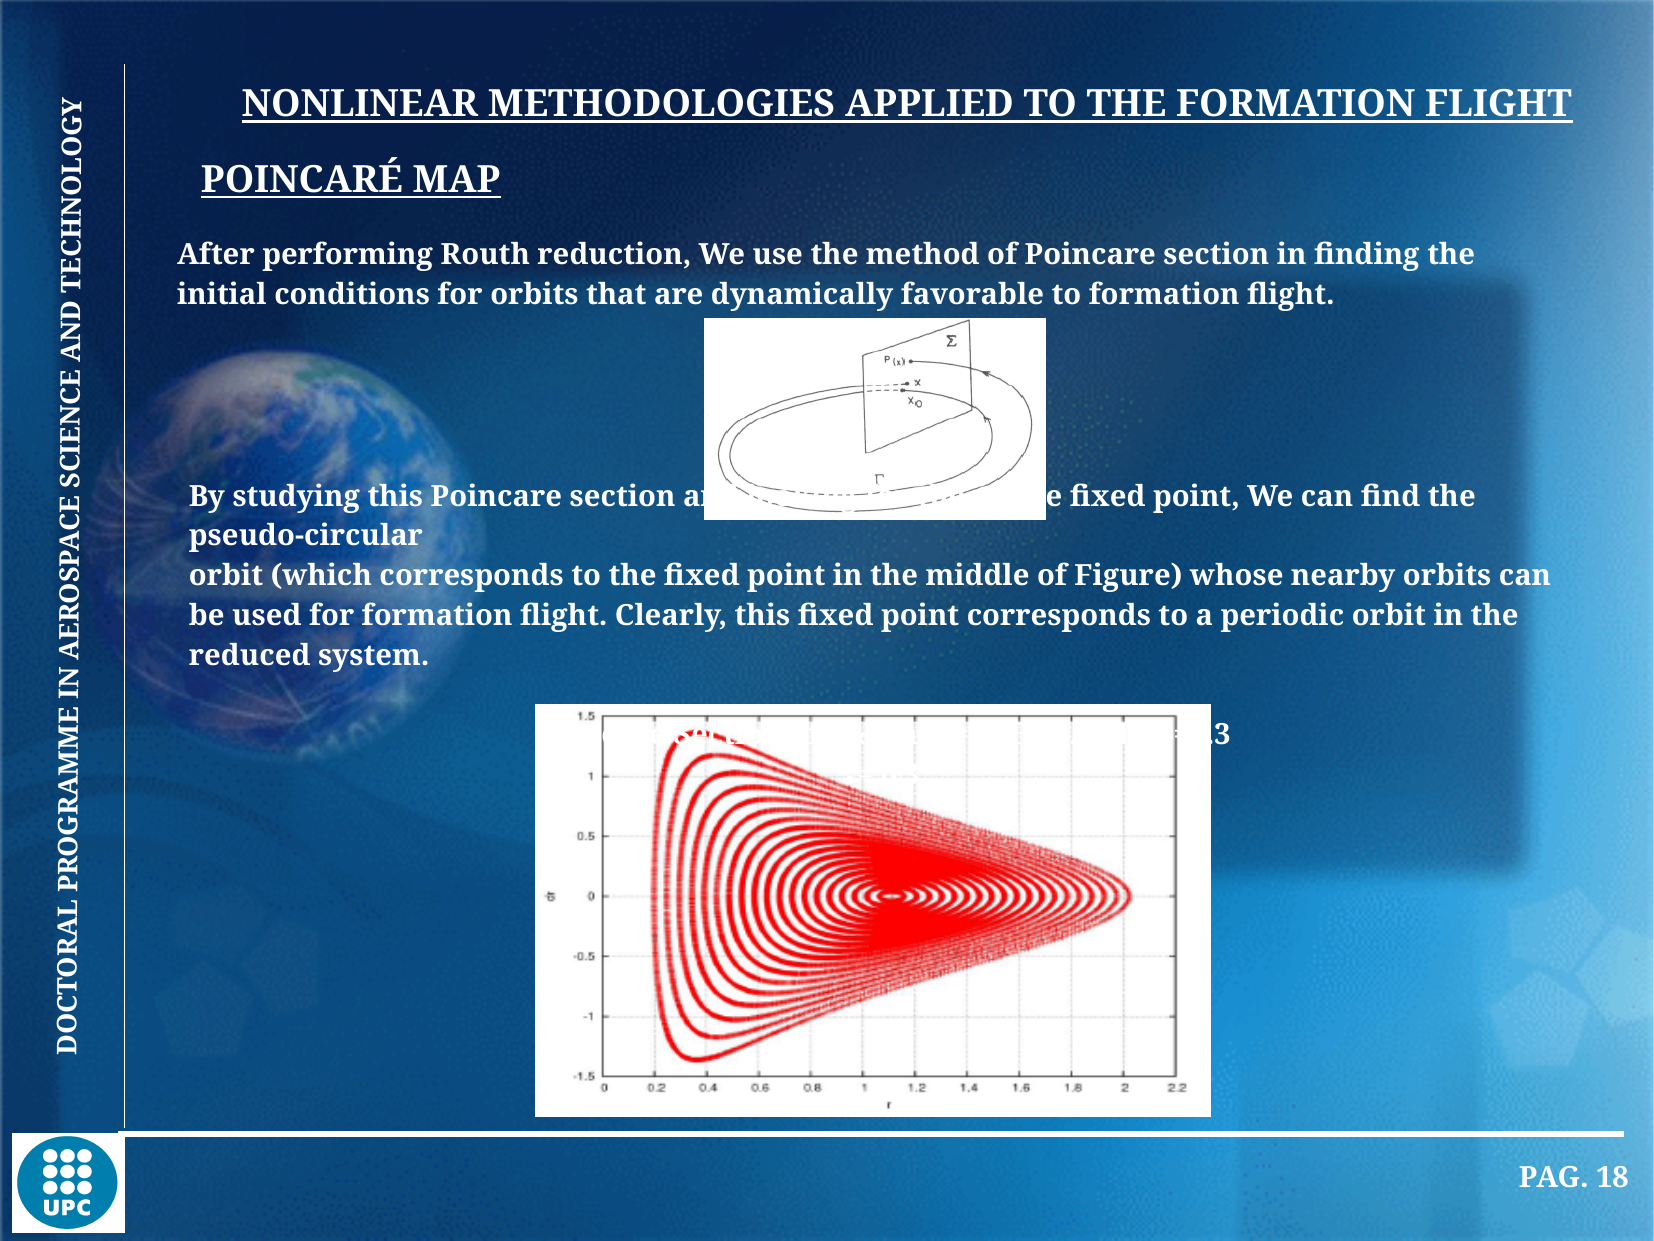

NONLINEAR METHODOLOGIES APPLIED TO THE FORMATION FLIGHT
POINCARÉ MAP
# After performing Routh reduction, We use the method of Poincare section in finding the initial conditions for orbits that are dynamically favorable to formation flight.
By studying this Poincare section and looking for the stable fixed point, We can find the pseudo-circular
orbit (which corresponds to the fixed point in the middle of Figure) whose nearby orbits can be used for formation flight. Clearly, this fixed point corresponds to a periodic orbit in the reduced system.
Poincare Section of (r, dr) at z=0 , E=-0.45 Hz2=0.3
z = 0:3
DOCTORAL PROGRAMME IN AEROSPACE SCIENCE AND TECHNOLOGY
PAG. 18